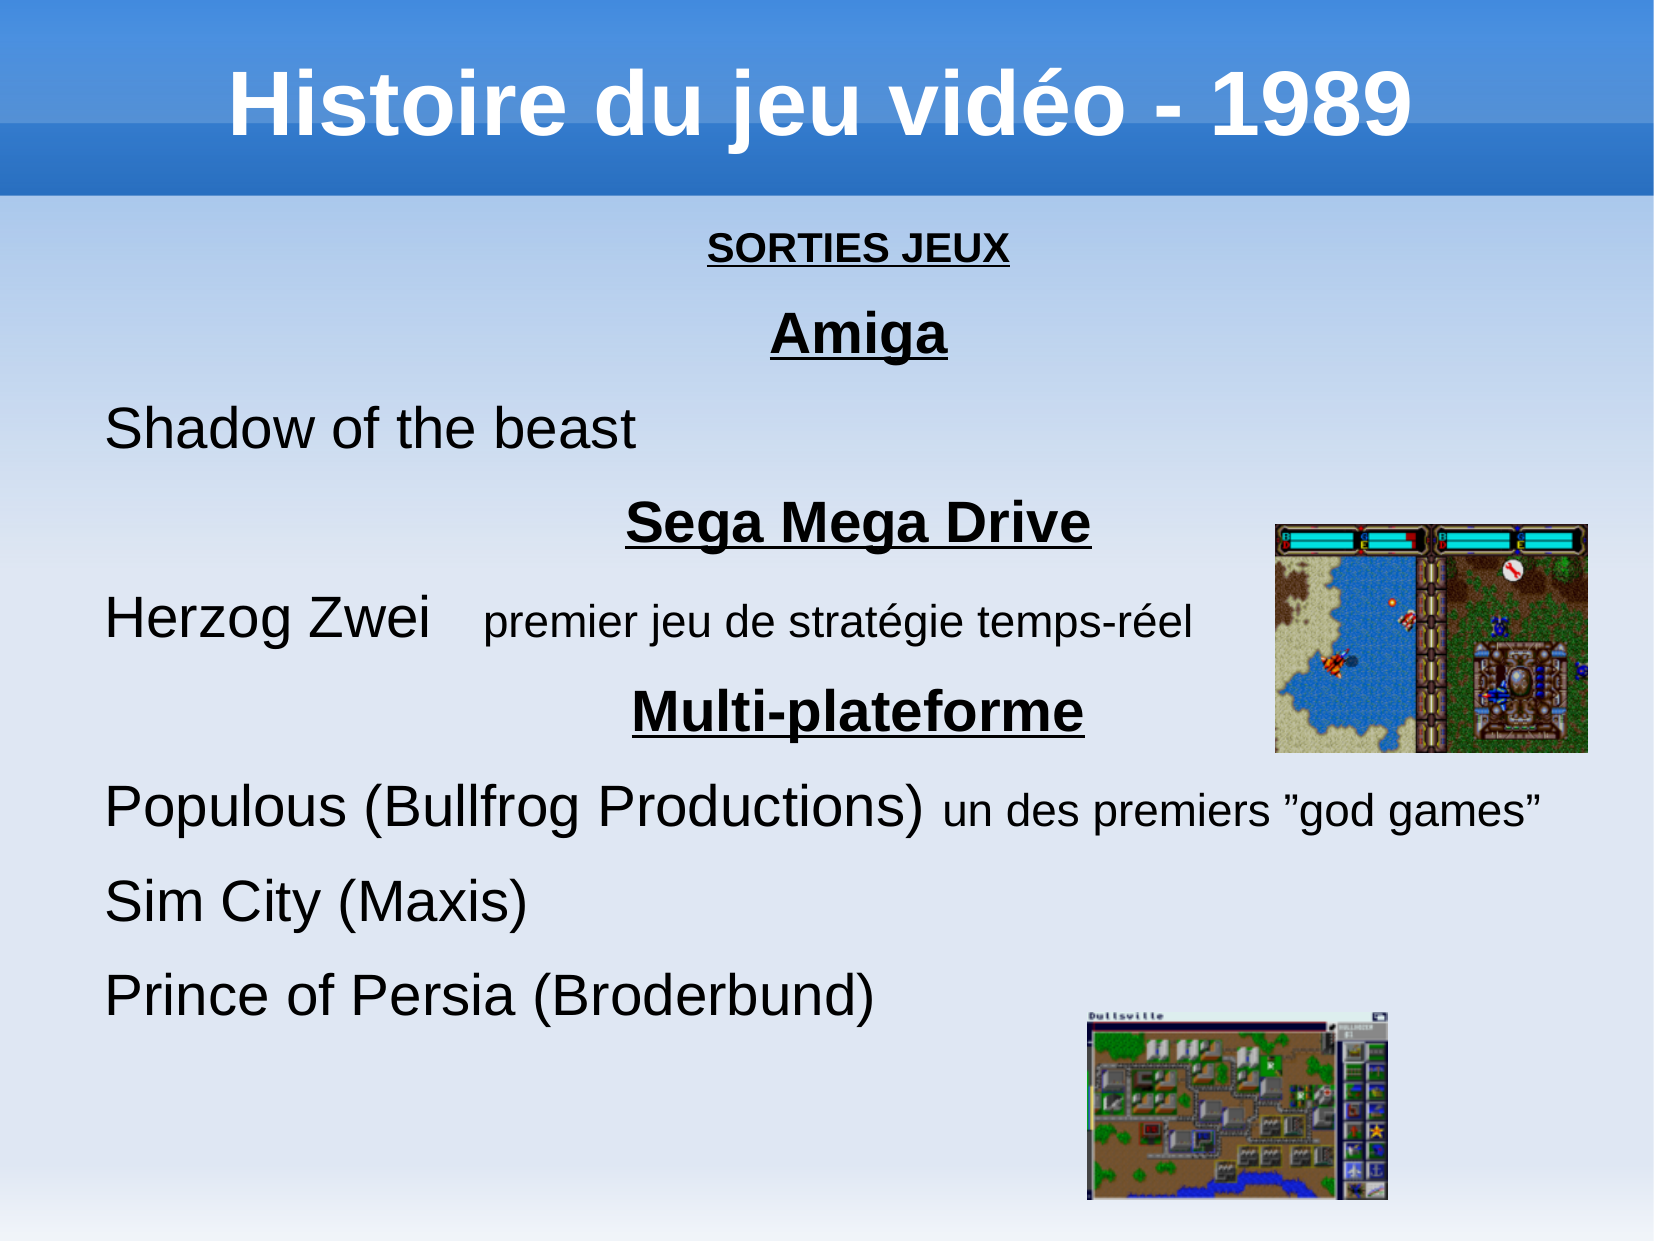

# Histoire du jeu vidéo - 1989
SORTIES JEUX
Amiga
Shadow of the beast
Sega Mega Drive
Herzog Zwei premier jeu de stratégie temps-réel
Multi-plateforme
Populous (Bullfrog Productions) un des premiers ”god games”
Sim City (Maxis)
Prince of Persia (Broderbund)